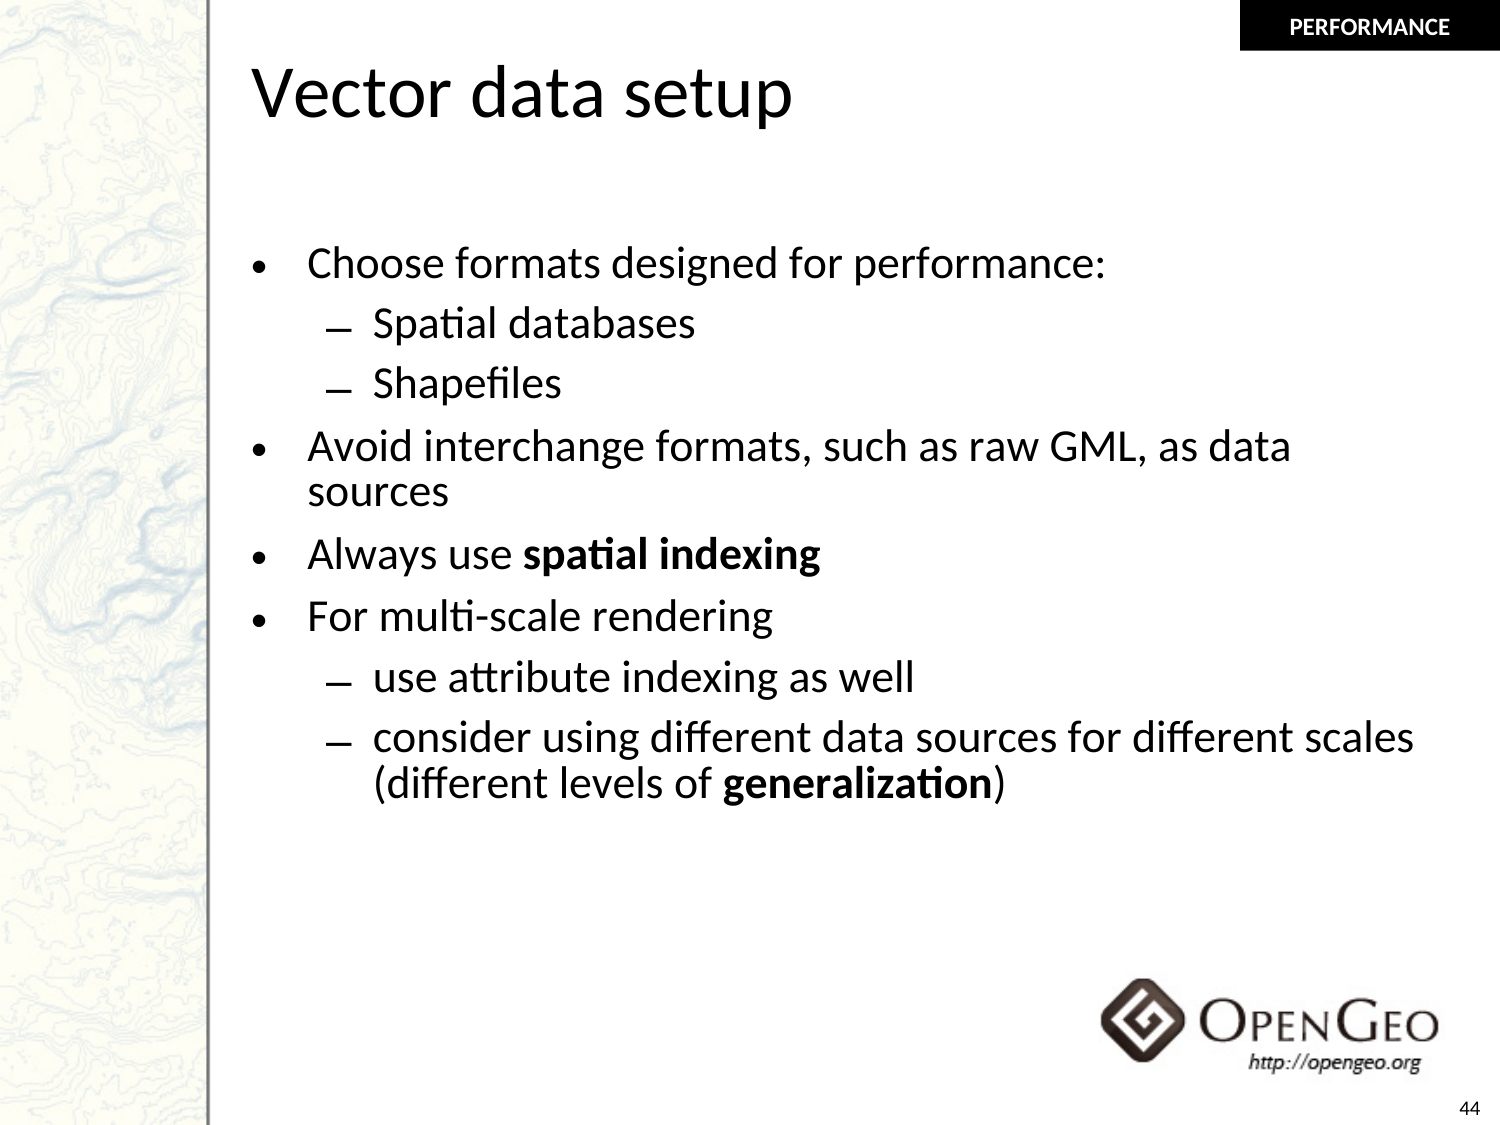

PERFORMANCE
# Vector data setup
Choose formats designed for performance:
Spatial databases
Shapefiles
Avoid interchange formats, such as raw GML, as data sources
Always use spatial indexing
For multi-scale rendering
use attribute indexing as well
consider using different data sources for different scales (different levels of generalization)